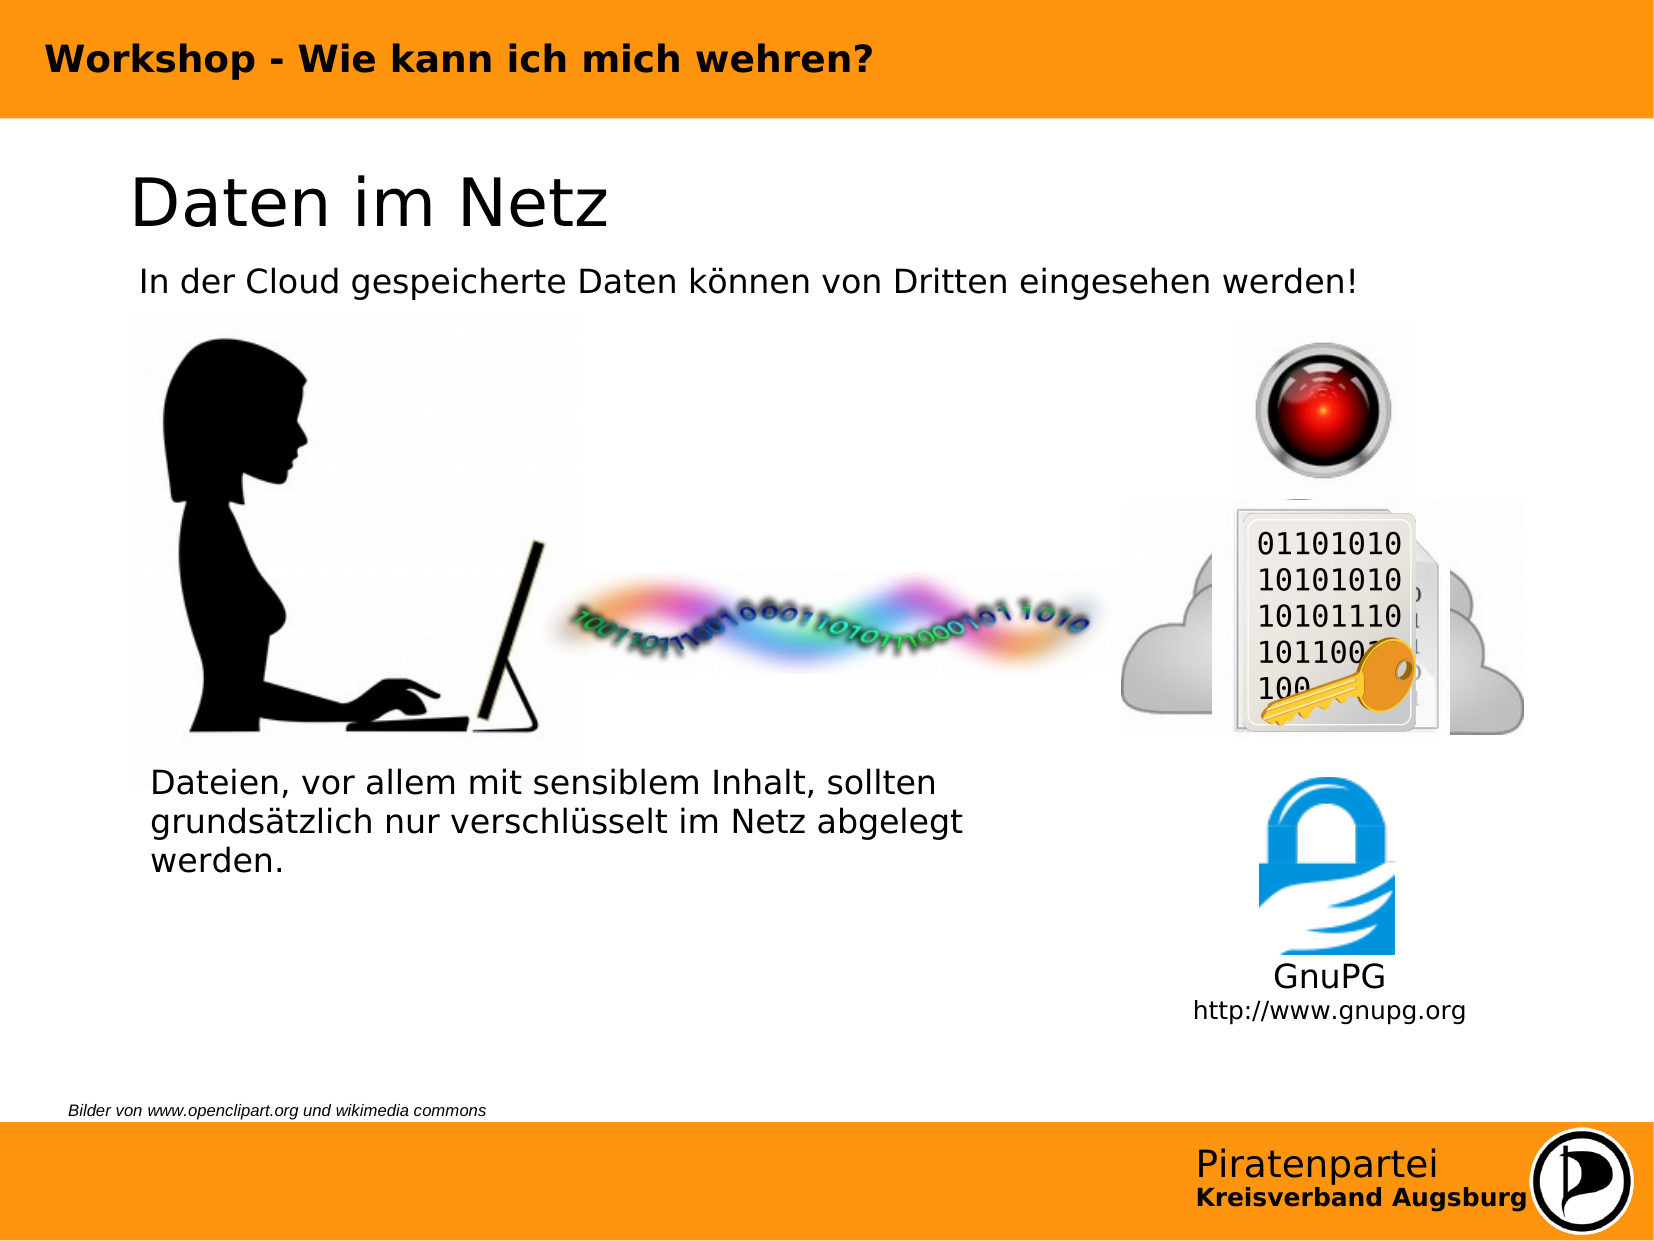

Workshop - Wie kann ich mich wehren?
Daten im Netz
In der Cloud gespeicherte Daten können von Dritten eingesehen werden!
Dateien, vor allem mit sensiblem Inhalt, sollten grundsätzlich nur verschlüsselt im Netz abgelegt werden.
GnuPG
http://www.gnupg.org
Bilder von www.openclipart.org und wikimedia commons